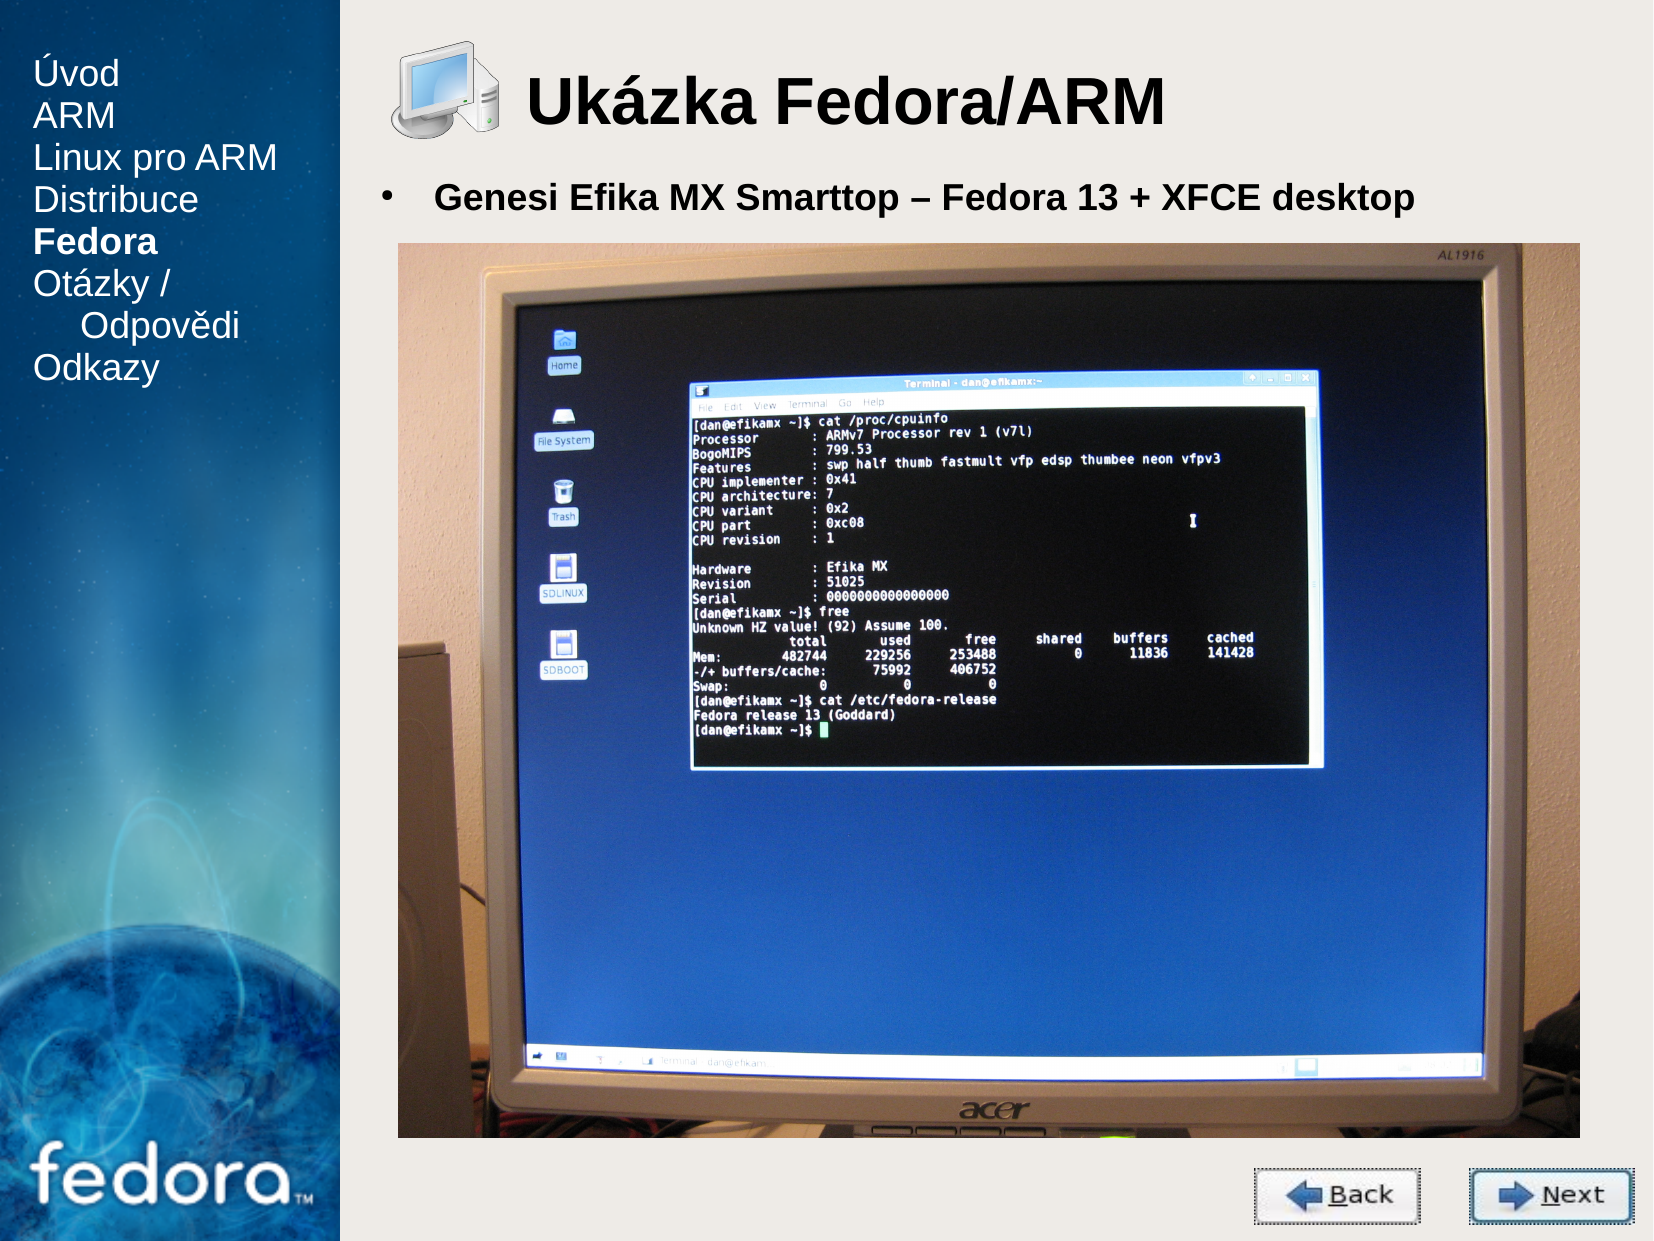

Úvod
ARM
Linux pro ARM
Distribuce
Fedora
Otázky / Odpovědi
Odkazy
# Agenda
Ukázka Fedora/ARM
Genesi Efika MX Smarttop – Fedora 13 + XFCE desktop